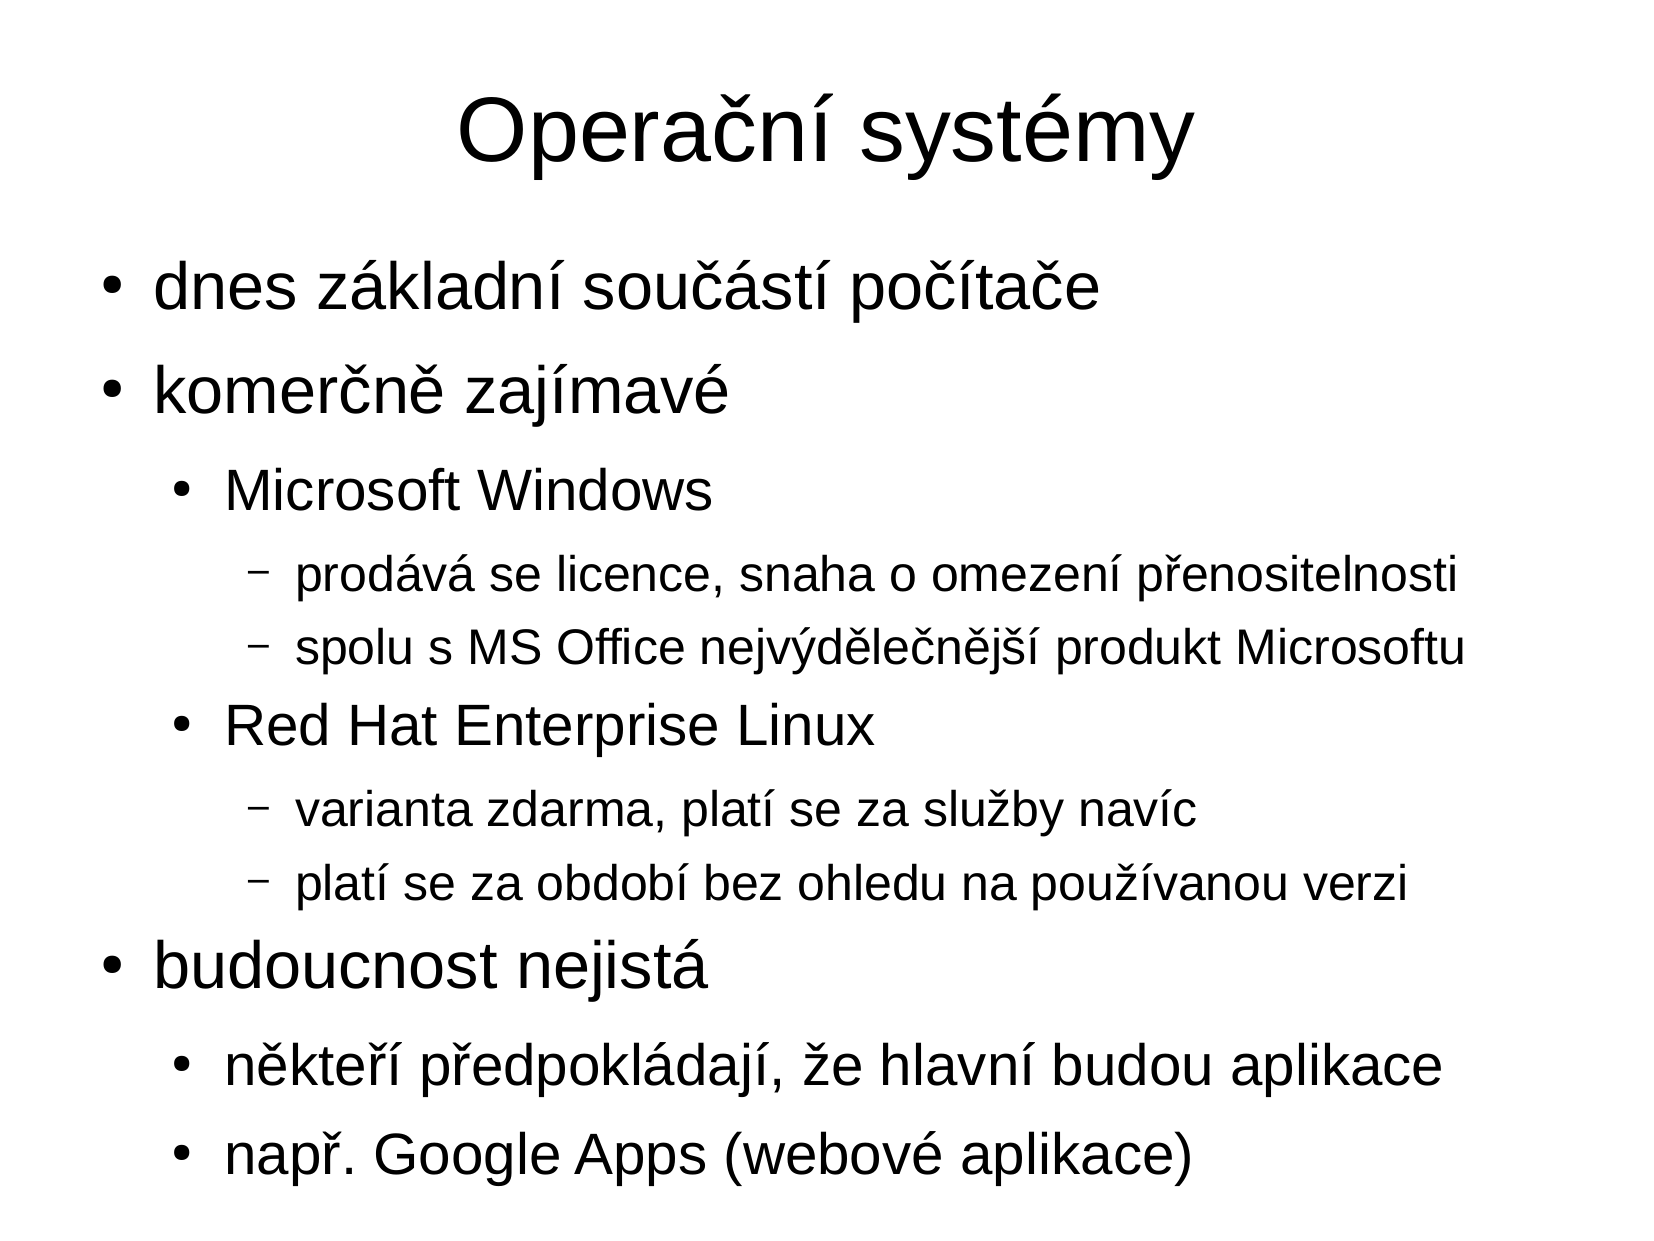

# Operační systémy
dnes základní součástí počítače
komerčně zajímavé
Microsoft Windows
prodává se licence, snaha o omezení přenositelnosti
spolu s MS Office nejvýdělečnější produkt Microsoftu
Red Hat Enterprise Linux
varianta zdarma, platí se za služby navíc
platí se za období bez ohledu na používanou verzi
budoucnost nejistá
někteří předpokládají, že hlavní budou aplikace
např. Google Apps (webové aplikace)